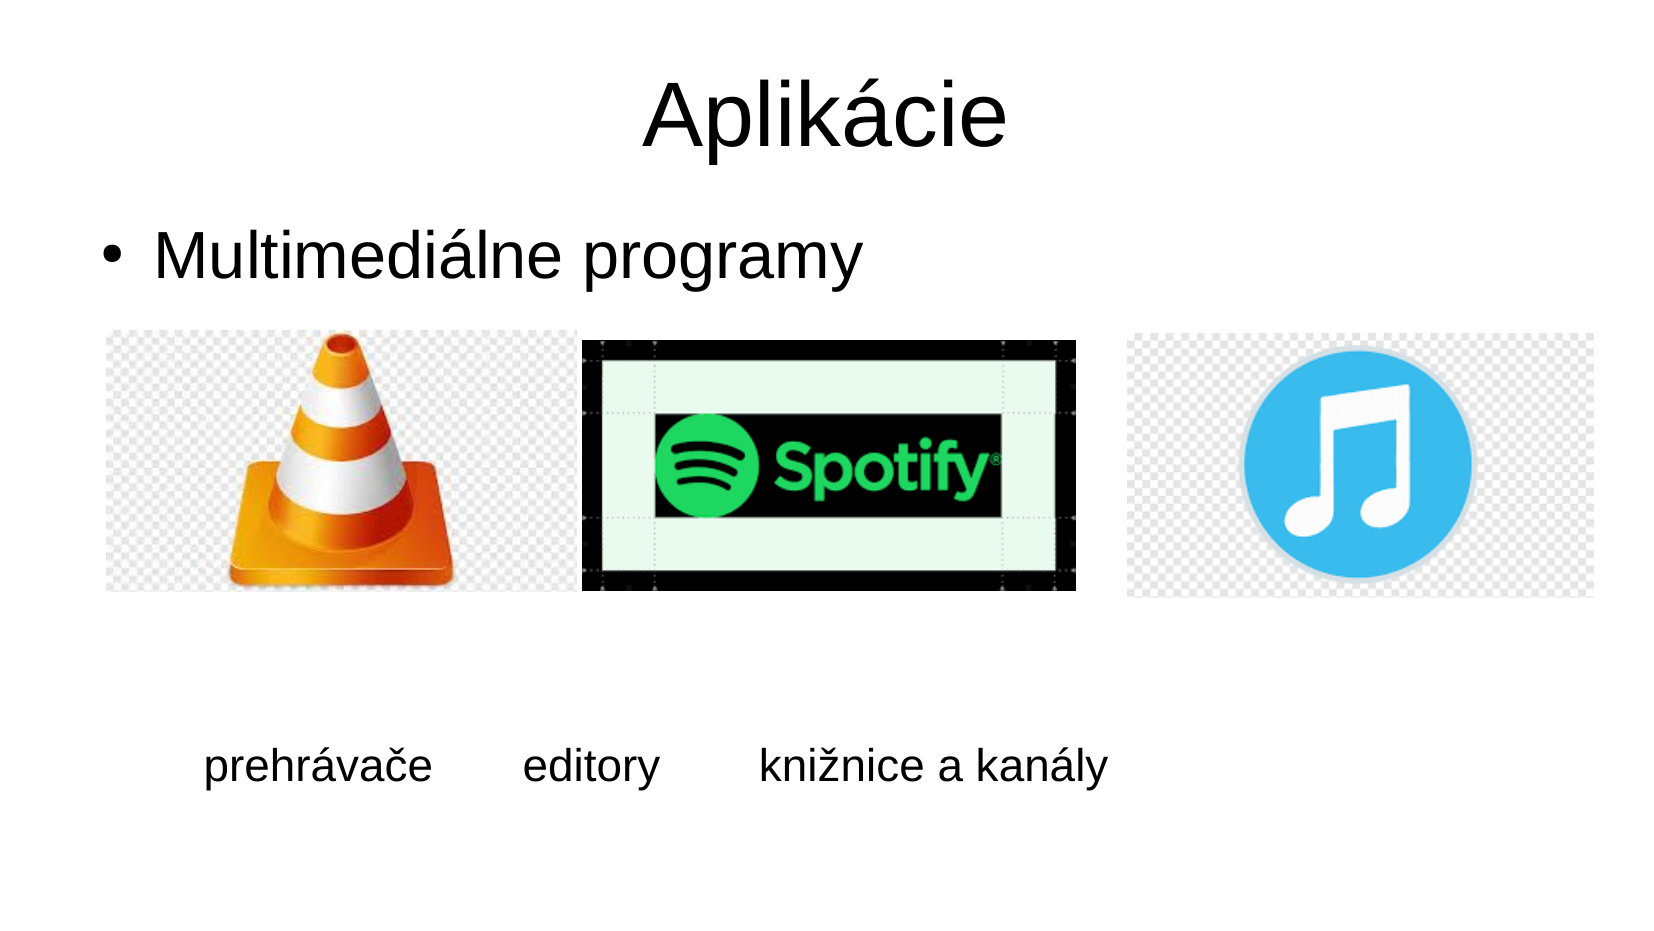

# Aplikácie
Multimediálne programy
prehrávače
editory
knižnice a kanály